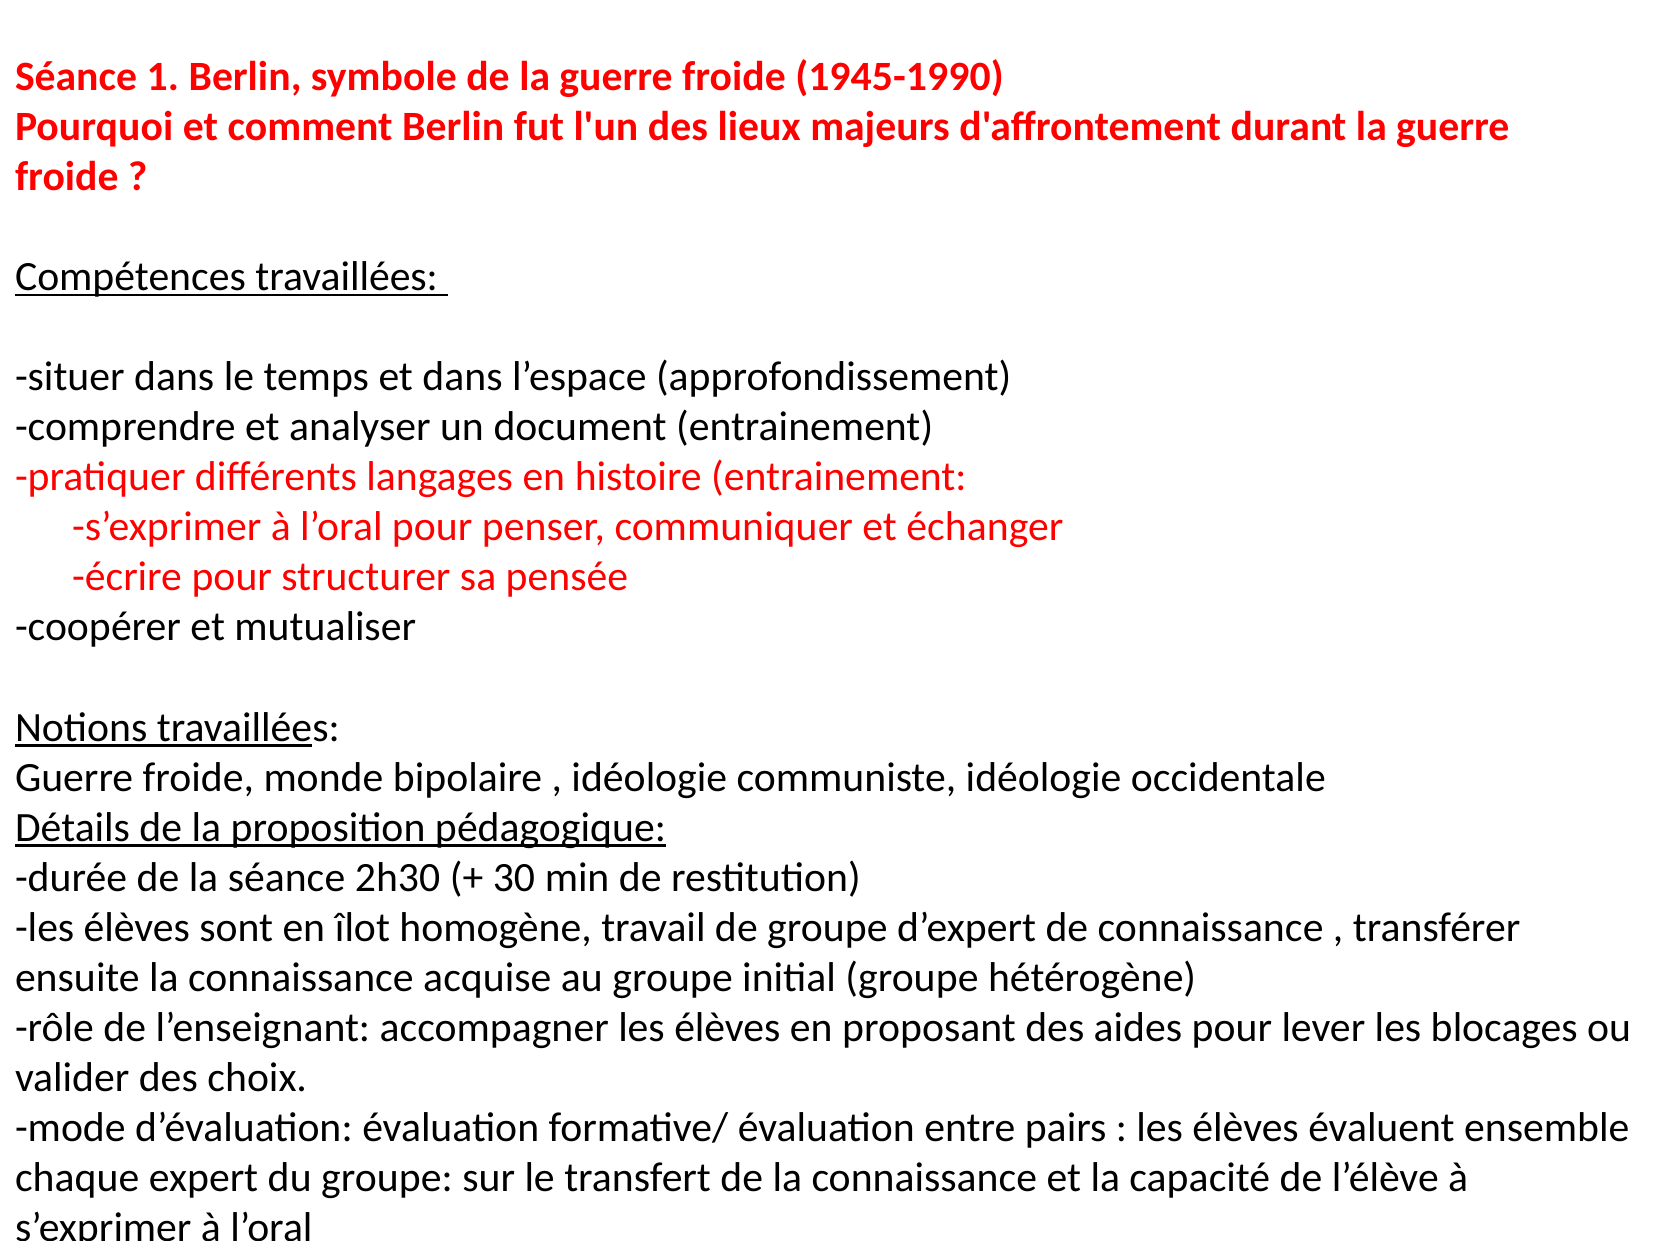

Séance 1. Berlin, symbole de la guerre froide (1945-1990)
Pourquoi et comment Berlin fut l'un des lieux majeurs d'affrontement durant la guerre froide ?
Compétences travaillées:
-situer dans le temps et dans l’espace (approfondissement)
-comprendre et analyser un document (entrainement)
-pratiquer différents langages en histoire (entrainement:
 -s’exprimer à l’oral pour penser, communiquer et échanger
 -écrire pour structurer sa pensée
-coopérer et mutualiser
Notions travaillées:
Guerre froide, monde bipolaire , idéologie communiste, idéologie occidentale
Détails de la proposition pédagogique:
-durée de la séance 2h30 (+ 30 min de restitution)
-les élèves sont en îlot homogène, travail de groupe d’expert de connaissance , transférer ensuite la connaissance acquise au groupe initial (groupe hétérogène)
-rôle de l’enseignant: accompagner les élèves en proposant des aides pour lever les blocages ou valider des choix.
-mode d’évaluation: évaluation formative/ évaluation entre pairs : les élèves évaluent ensemble chaque expert du groupe: sur le transfert de la connaissance et la capacité de l’élève à s’exprimer à l’oral